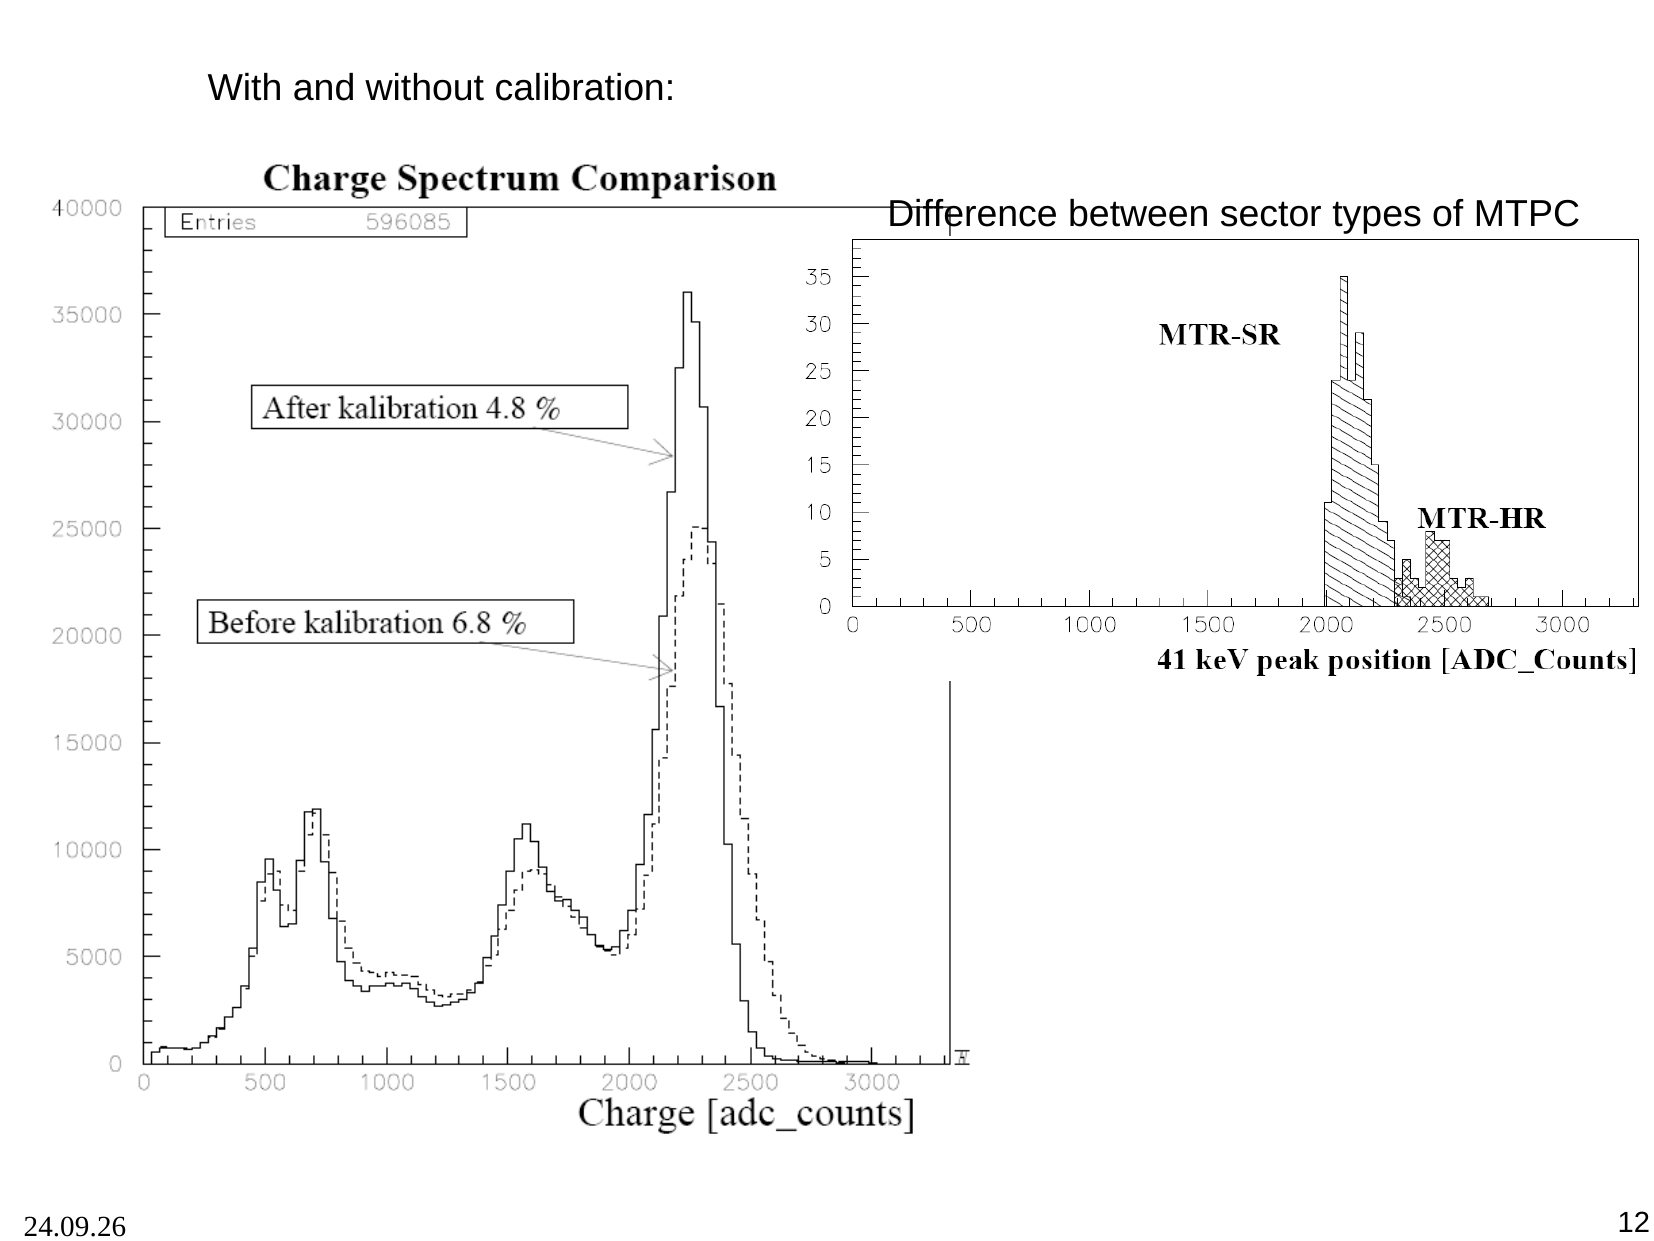

With and without calibration:
Difference between sector types of MTPC